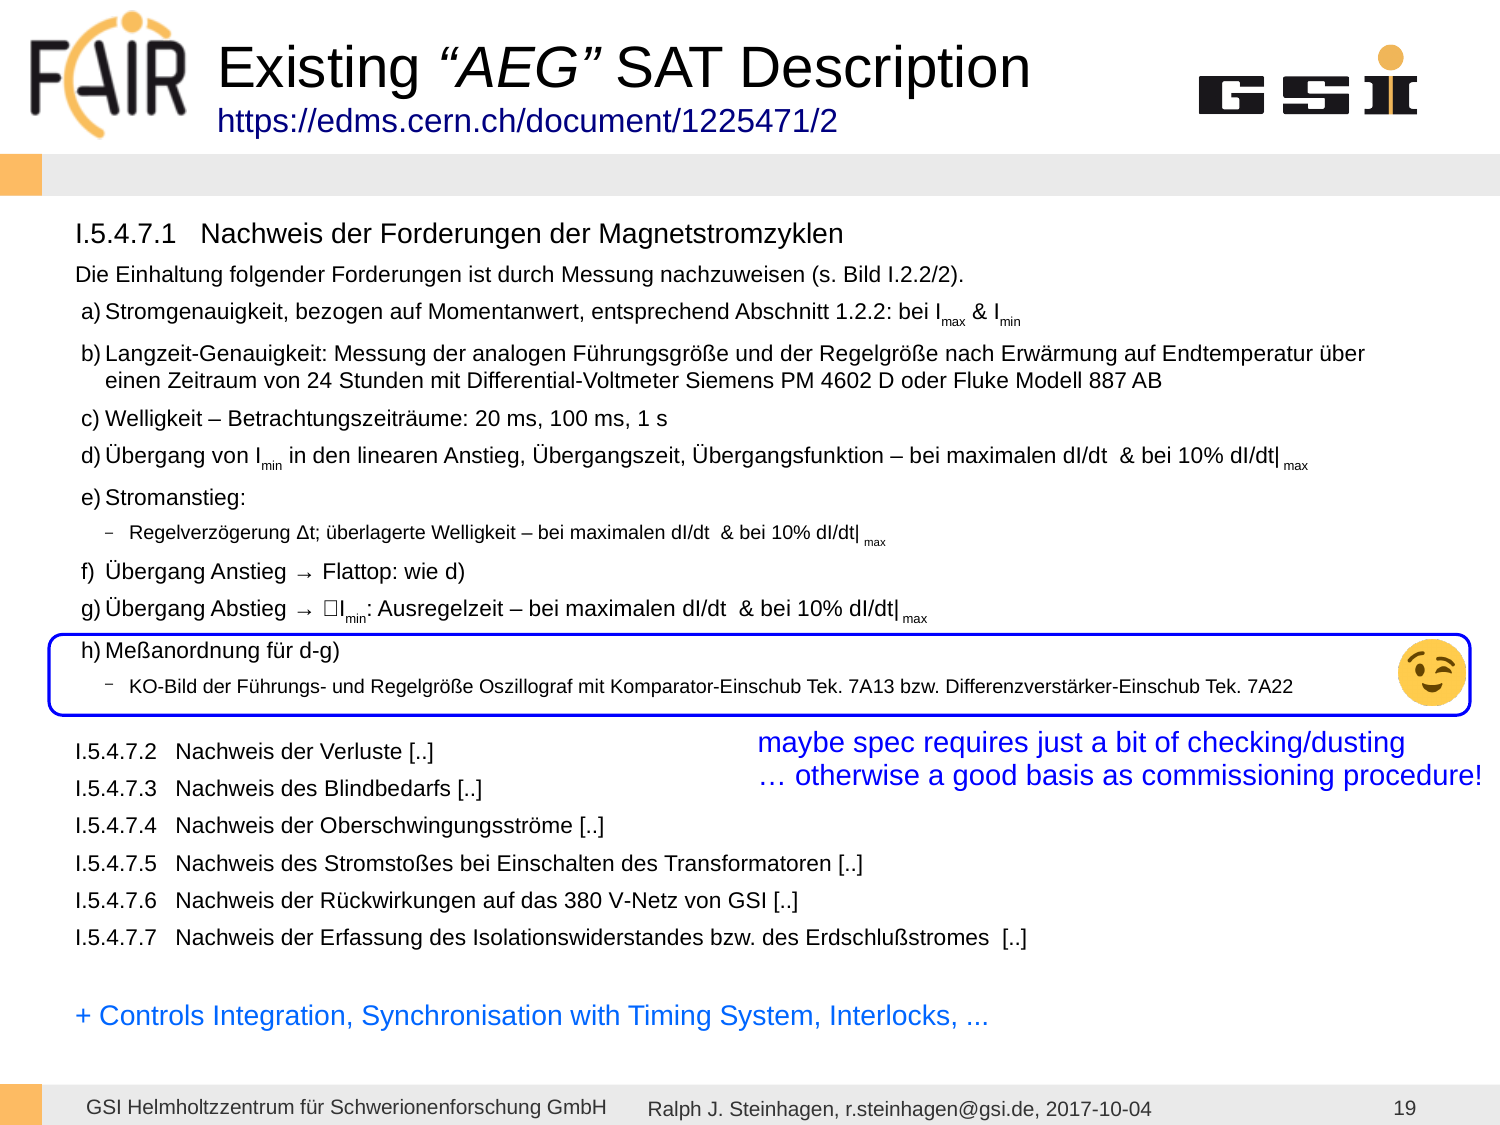

# Existing “AEG” SAT Description https://edms.cern.ch/document/1225471/2
I.5.4.7.1	Nachweis der Forderungen der Magnetstromzyklen
Die Einhaltung folgender Forderungen ist durch Messung nachzuweisen (s. Bild I.2.2/2).
Stromgenauigkeit, bezogen auf Momentanwert, entsprechend Abschnitt 1.2.2: bei Imax & Imin
Langzeit‑Genauigkeit: Messung der analogen Führungsgröße und der Regelgröße nach Erwärmung auf Endtemperatur über einen Zeitraum von 24 Stunden mit Differential‑Voltmeter Siemens PM 4602 D oder Fluke Modell 887 AB
Welligkeit – Betrachtungszeiträume: 20 ms, 100 ms, 1 s
Übergang von Imin in den linearen Anstieg, Übergangszeit, Übergangsfunktion – bei maximalen dI/dt & bei 10% dI/dt| max
Stromanstieg:
Regelverzögerung Δt; überlagerte Welligkeit – bei maximalen dI/dt & bei 10% dI/dt| max
Übergang Anstieg → Flattop: wie d)
Übergang Abstieg → Imin: Ausregelzeit – bei maximalen dI/dt & bei 10% dI/dt| max
Meßanordnung für d‑g)
KO‑Bild der Führungs‑ und Regelgröße Oszillograf mit Komparator‑Einschub Tek. 7A13 bzw. Differenzverstärker‑Einschub Tek. 7A22
I.5.4.7.2	Nachweis der Verluste [..]
I.5.4.7.3	Nachweis des Blindbedarfs [..]
I.5.4.7.4	Nachweis der Oberschwingungsströme [..]
I.5.4.7.5	Nachweis des Stromstoßes bei Einschalten des Transformatoren [..]
I.5.4.7.6	Nachweis der Rückwirkungen auf das 380 V‑Netz von GSI [..]
I.5.4.7.7 	Nachweis der Erfassung des Isolationswiderstandes bzw. des Erdschlußstromes [..]
+ Controls Integration, Synchronisation with Timing System, Interlocks, ...
maybe spec requires just a bit of checking/dusting
… otherwise a good basis as commissioning procedure!